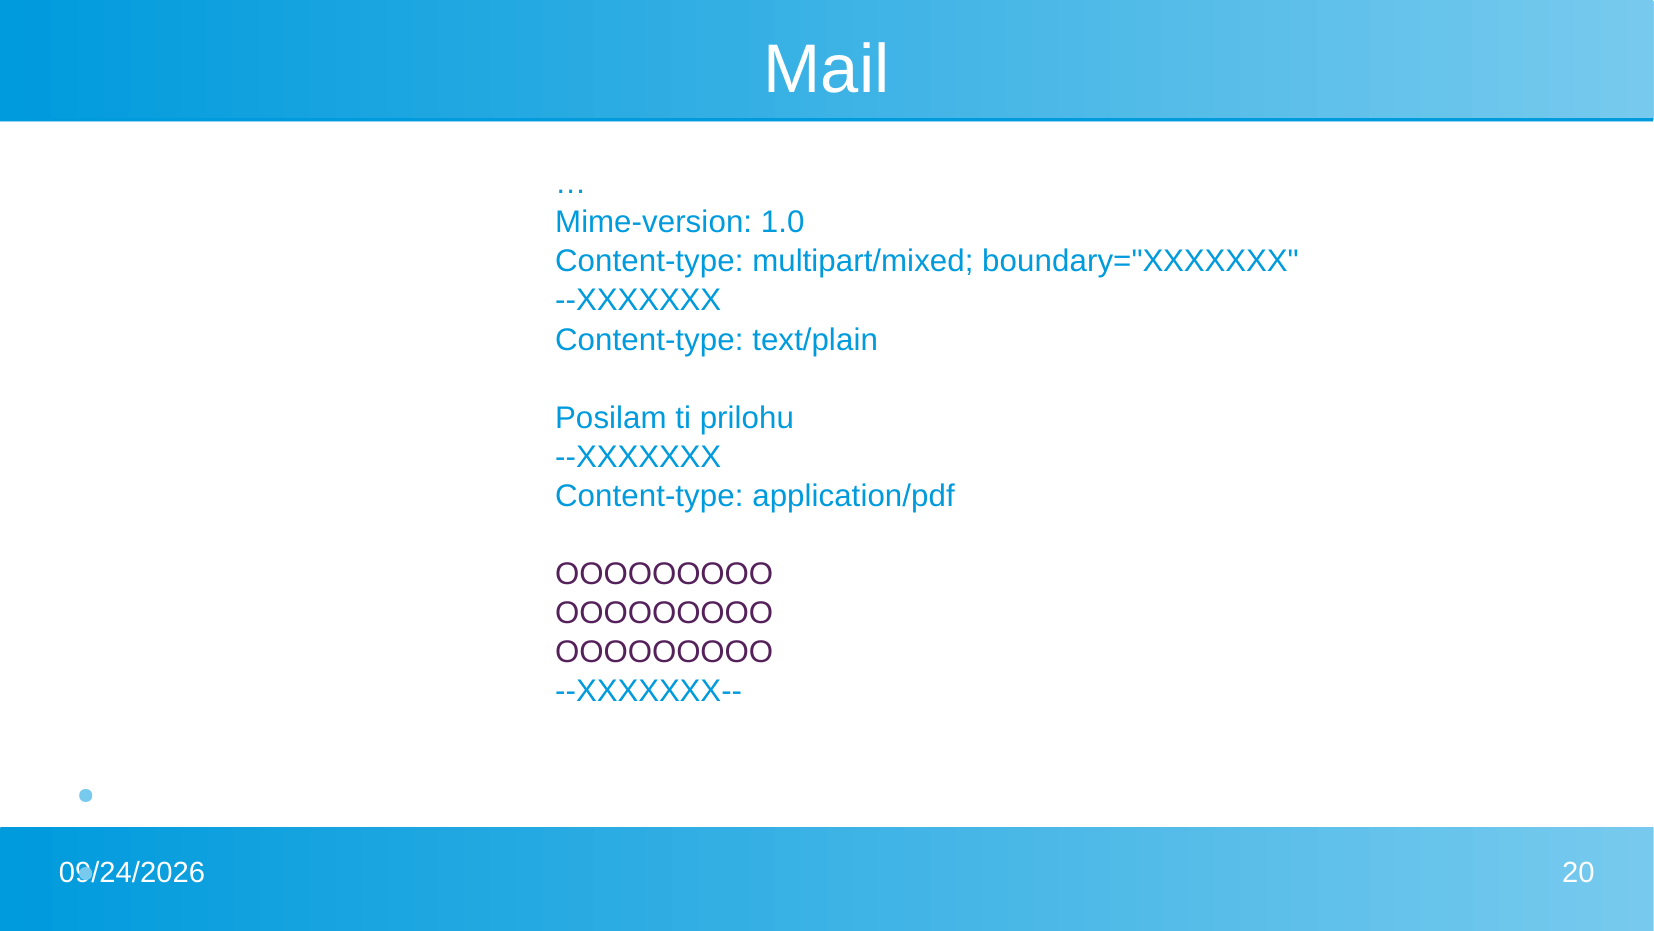

# Mail
…
Mime-version: 1.0
Content-type: multipart/mixed; boundary="XXXXXXX"
--XXXXXXX
Content-type: text/plain
Posilam ti prilohu
--XXXXXXX
Content-type: application/pdf
OOOOOOOOO
OOOOOOOOO
OOOOOOOOO
--XXXXXXX--
------------------------------
---
Content-type: text/plain; charset="UTF-8"
Content-transfer-encoding: 8bit
Pшнliљ ћluќouиkэ
---
---
Content-type: text/plain; charset="UTF-8"
Content-transfer-encoding: QuotedPrintable
P=c5=99=c3=adli=C5=A1 <ћluќouиkэ>
...
=20 plus CR LF pro mekke odradkovani
=3d pro =
---
---
Content-type: text/plain; charset="UTF-8"
Content-transfer-encoding: base64
UMWZw61sacWhIMW+bHXFpW91xI1rw70g
---
typy:
* text
* audio
* video
* image / gif png jpeg tiff
 BASE64 binarni 3 byty -> 4 byty viz wikipedia
* application / pdf octet_stream edi(fact) x- (x-msword ...)
* multipart
* message - moznost prenosu odkazu na prilohu, fragmentace
20